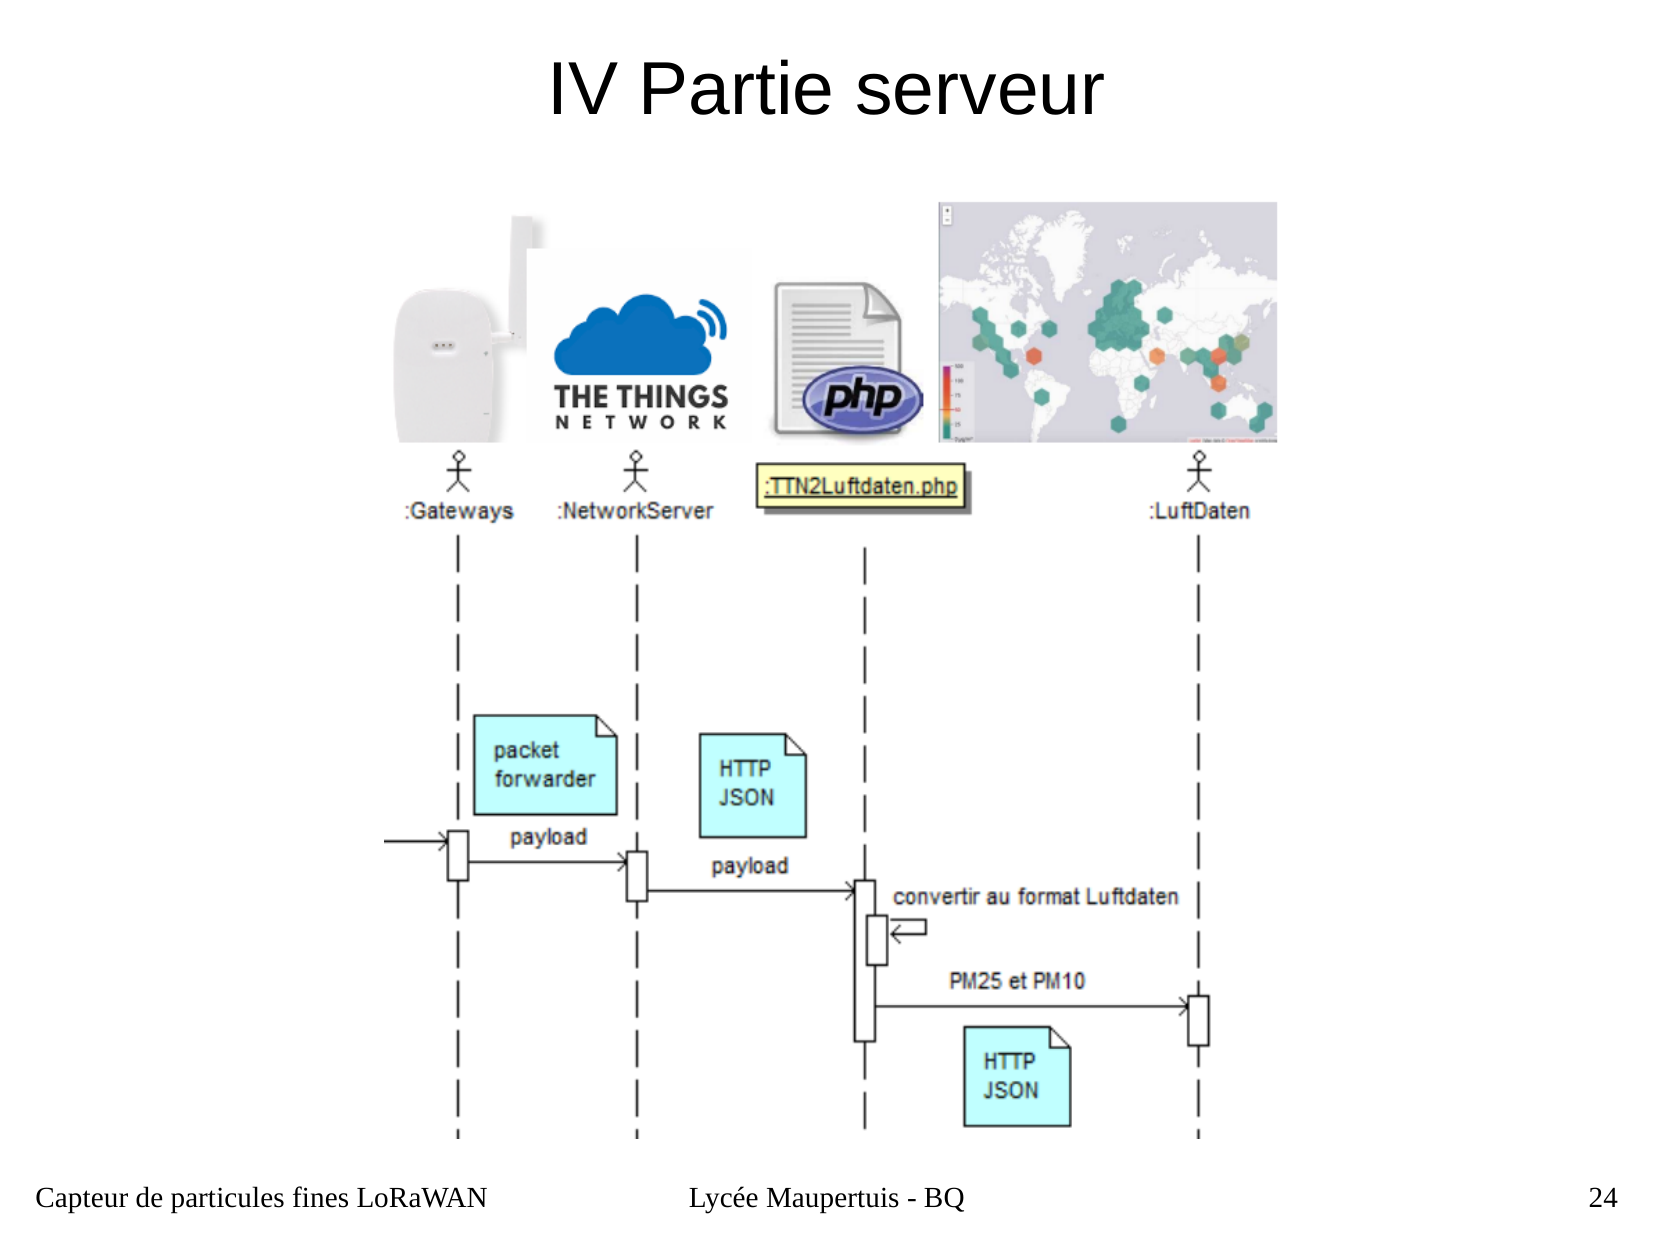

# IV Partie serveur
Capteur de particules fines LoRaWAN
Lycée Maupertuis - BQ
24